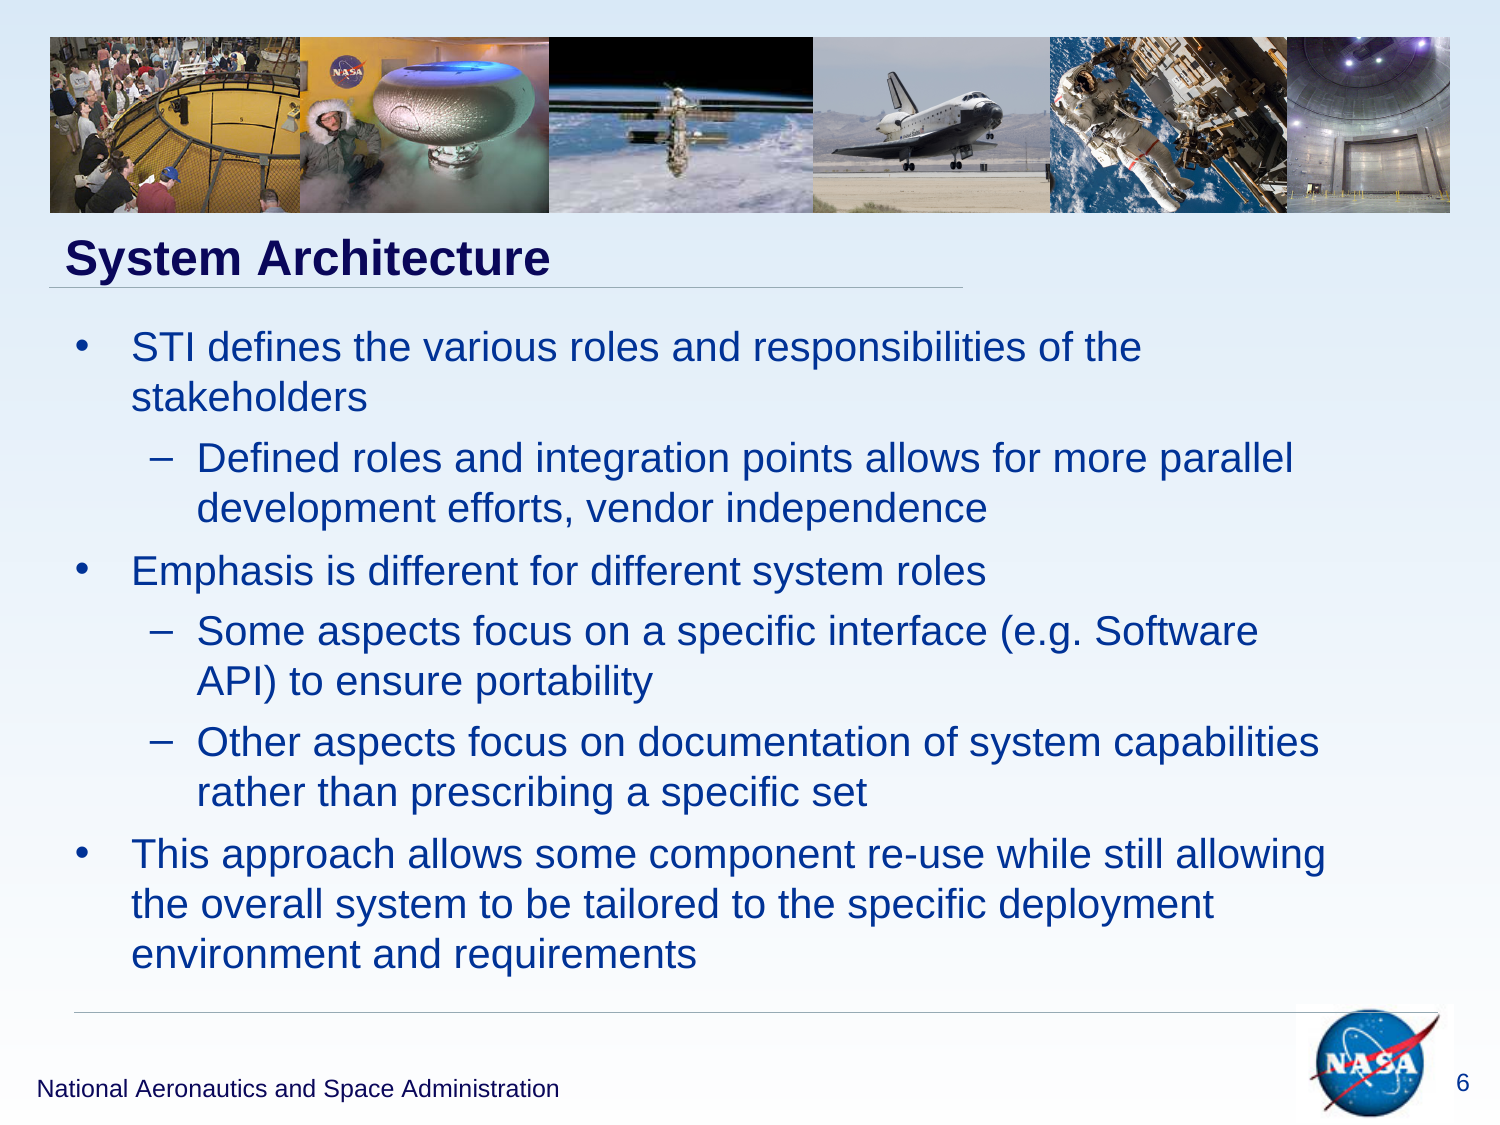

# System Architecture
STI defines the various roles and responsibilities of the stakeholders
Defined roles and integration points allows for more parallel development efforts, vendor independence
Emphasis is different for different system roles
Some aspects focus on a specific interface (e.g. Software API) to ensure portability
Other aspects focus on documentation of system capabilities rather than prescribing a specific set
This approach allows some component re-use while still allowing the overall system to be tailored to the specific deployment environment and requirements
6
National Aeronautics and Space Administration